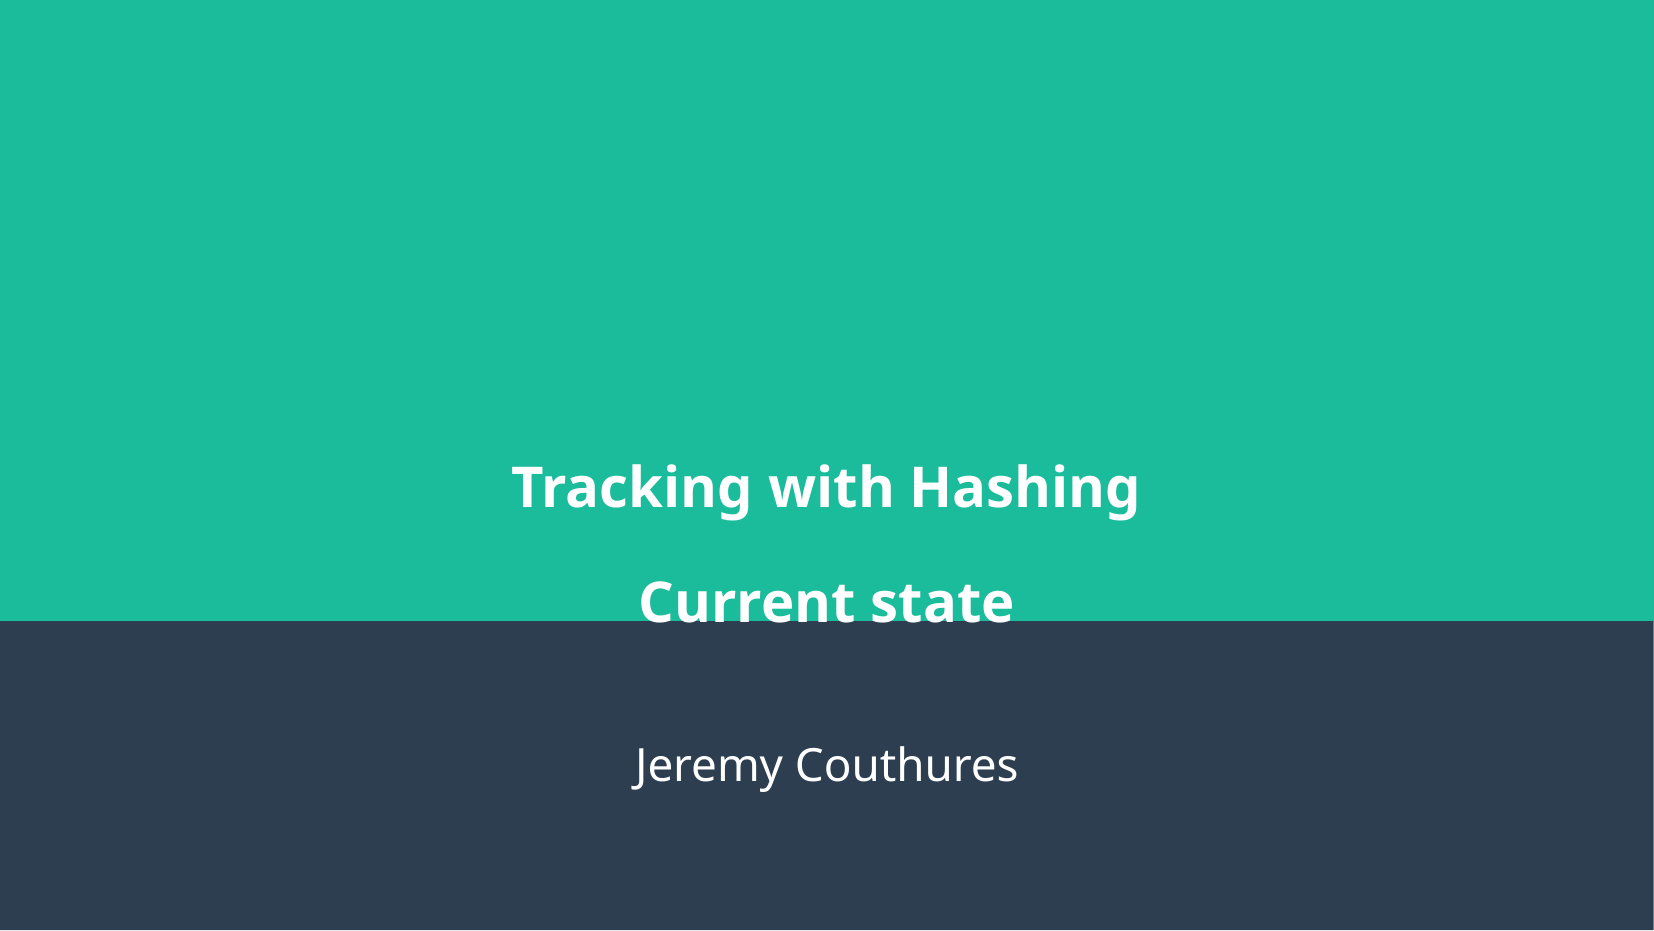

# Tracking with Hashing Current state
Jeremy Couthures